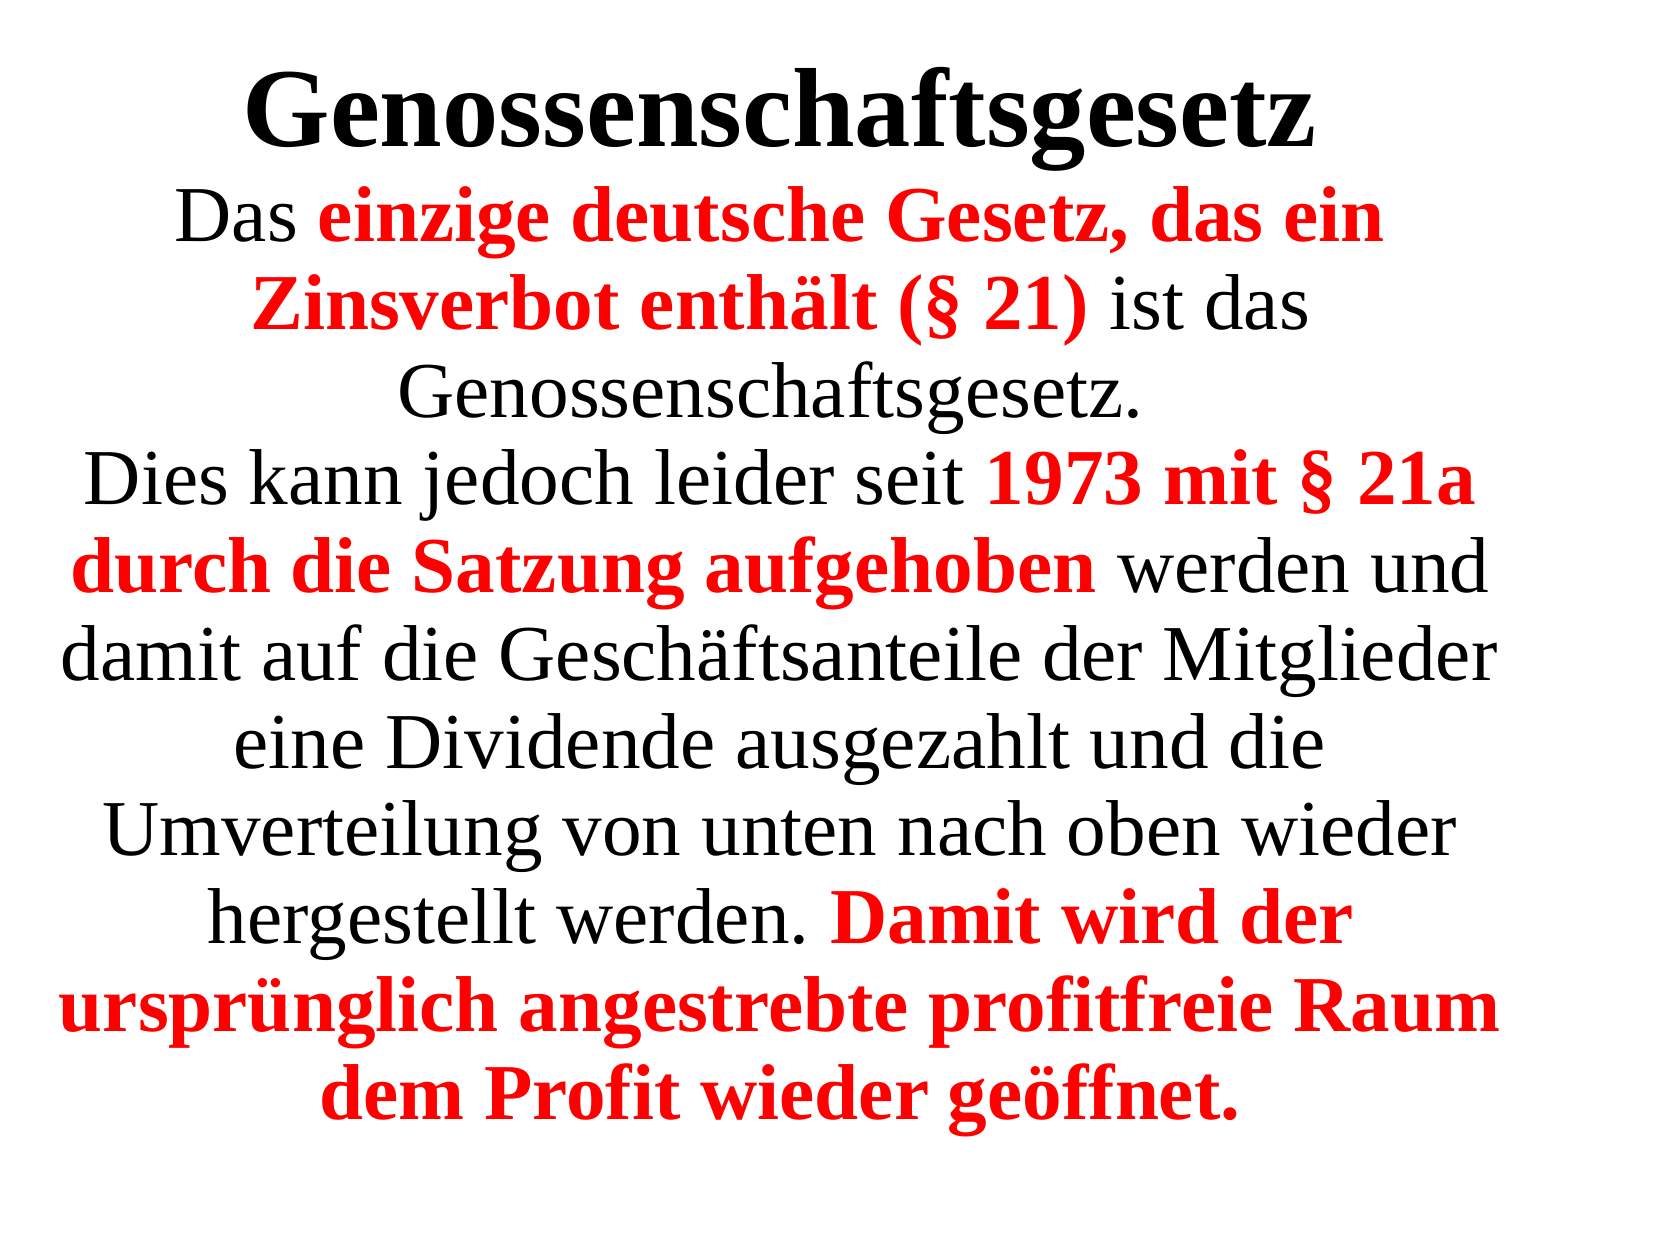

Genossenschaftsgesetz
Das einzige deutsche Gesetz, das ein Zinsverbot enthält (§ 21) ist das Genossenschaftsgesetz.
Dies kann jedoch leider seit 1973 mit § 21a durch die Satzung aufgehoben werden und damit auf die Geschäftsanteile der Mitglieder eine Dividende ausgezahlt und die Umverteilung von unten nach oben wieder hergestellt werden. Damit wird der ursprünglich angestrebte profitfreie Raum dem Profit wieder geöffnet.